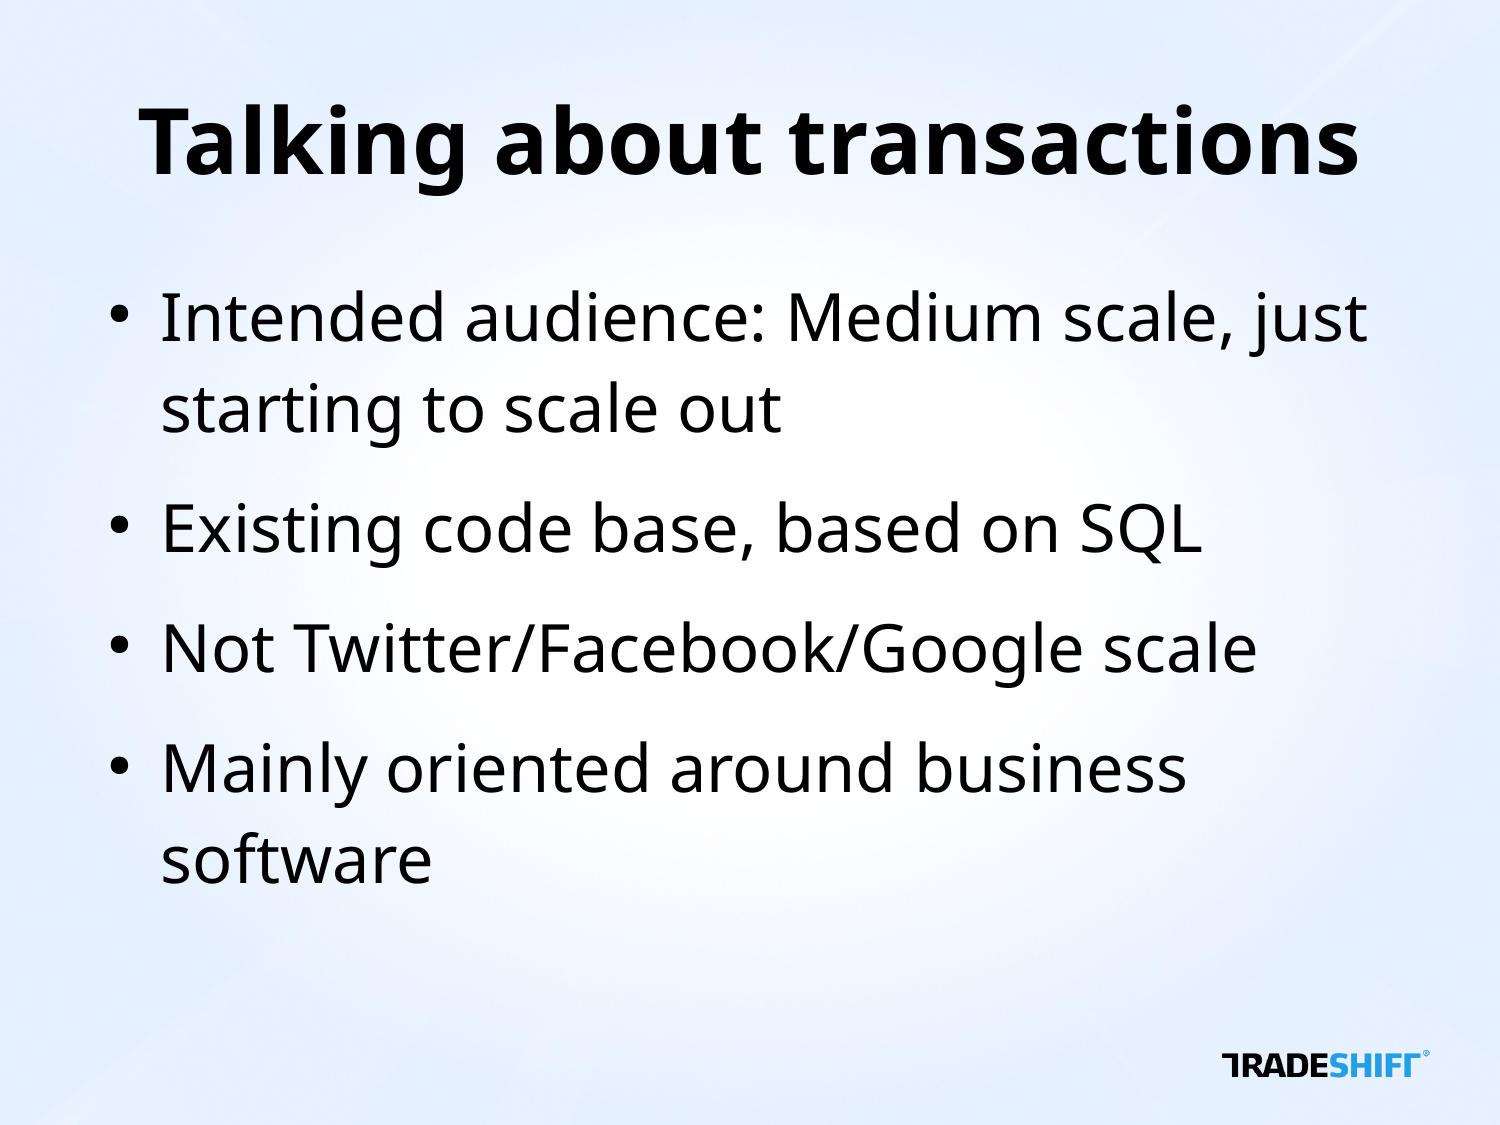

# Talking about transactions
Intended audience: Medium scale, just starting to scale out
Existing code base, based on SQL
Not Twitter/Facebook/Google scale
Mainly oriented around business software